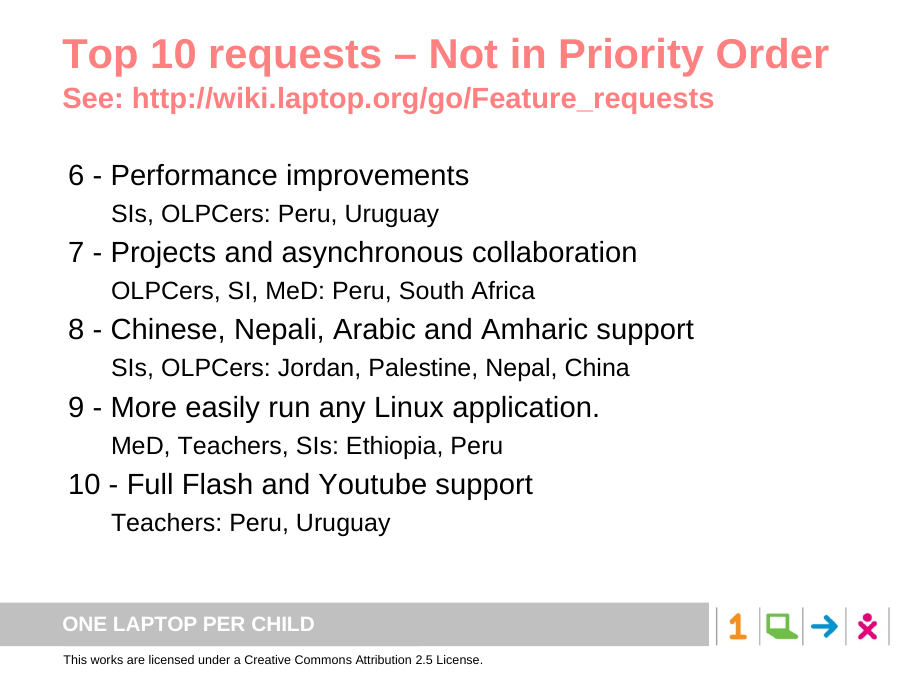

Top 10 requests – Not in Priority Order
See: http://wiki.laptop.org/go/Feature_requests
6 - Performance improvements
	SIs, OLPCers: Peru, Uruguay
7 - Projects and asynchronous collaboration
	OLPCers, SI, MeD: Peru, South Africa
8 - Chinese, Nepali, Arabic and Amharic support
	SIs, OLPCers: Jordan, Palestine, Nepal, China
9 - More easily run any Linux application.
	MeD, Teachers, SIs: Ethiopia, Peru
10 - Full Flash and Youtube support
	Teachers: Peru, Uruguay